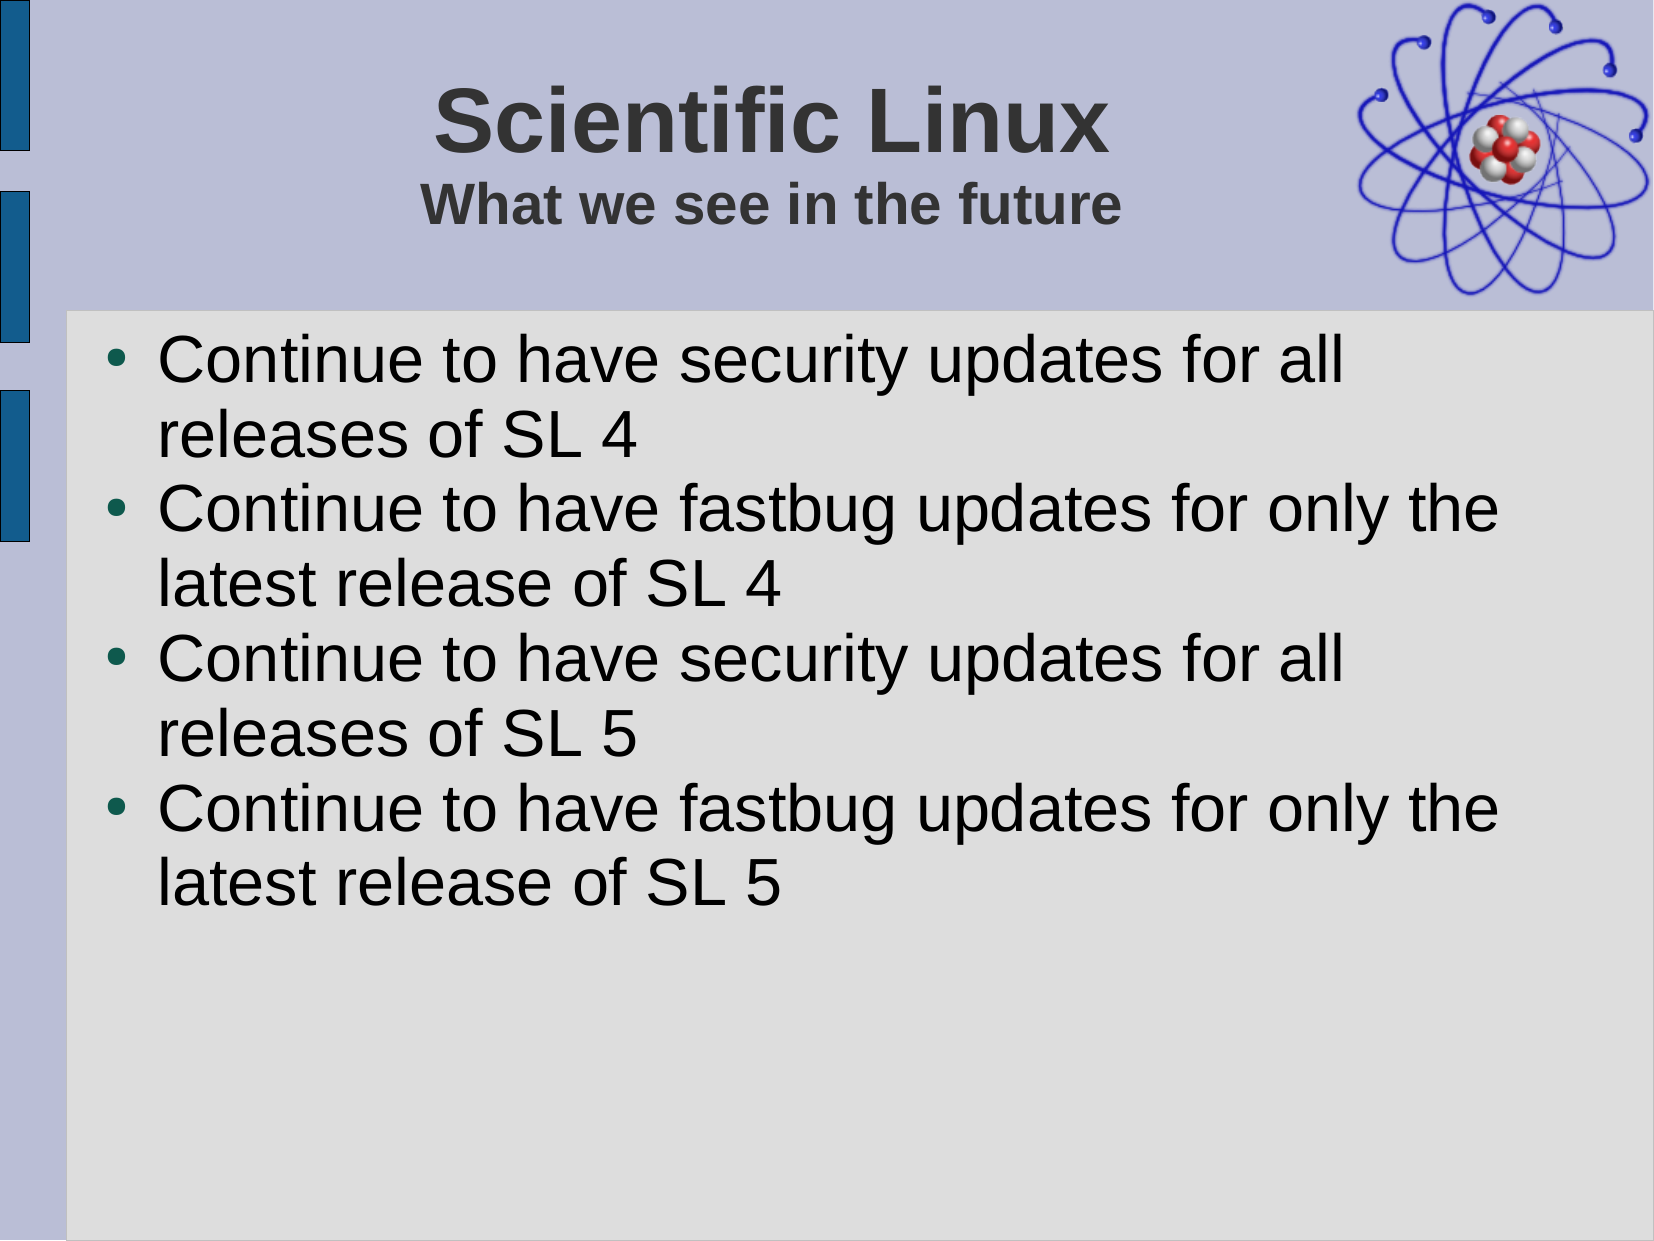

# Scientific Linux What we see in the future
Continue to have security updates for all releases of SL 4
Continue to have fastbug updates for only the latest release of SL 4
Continue to have security updates for all releases of SL 5
Continue to have fastbug updates for only the latest release of SL 5